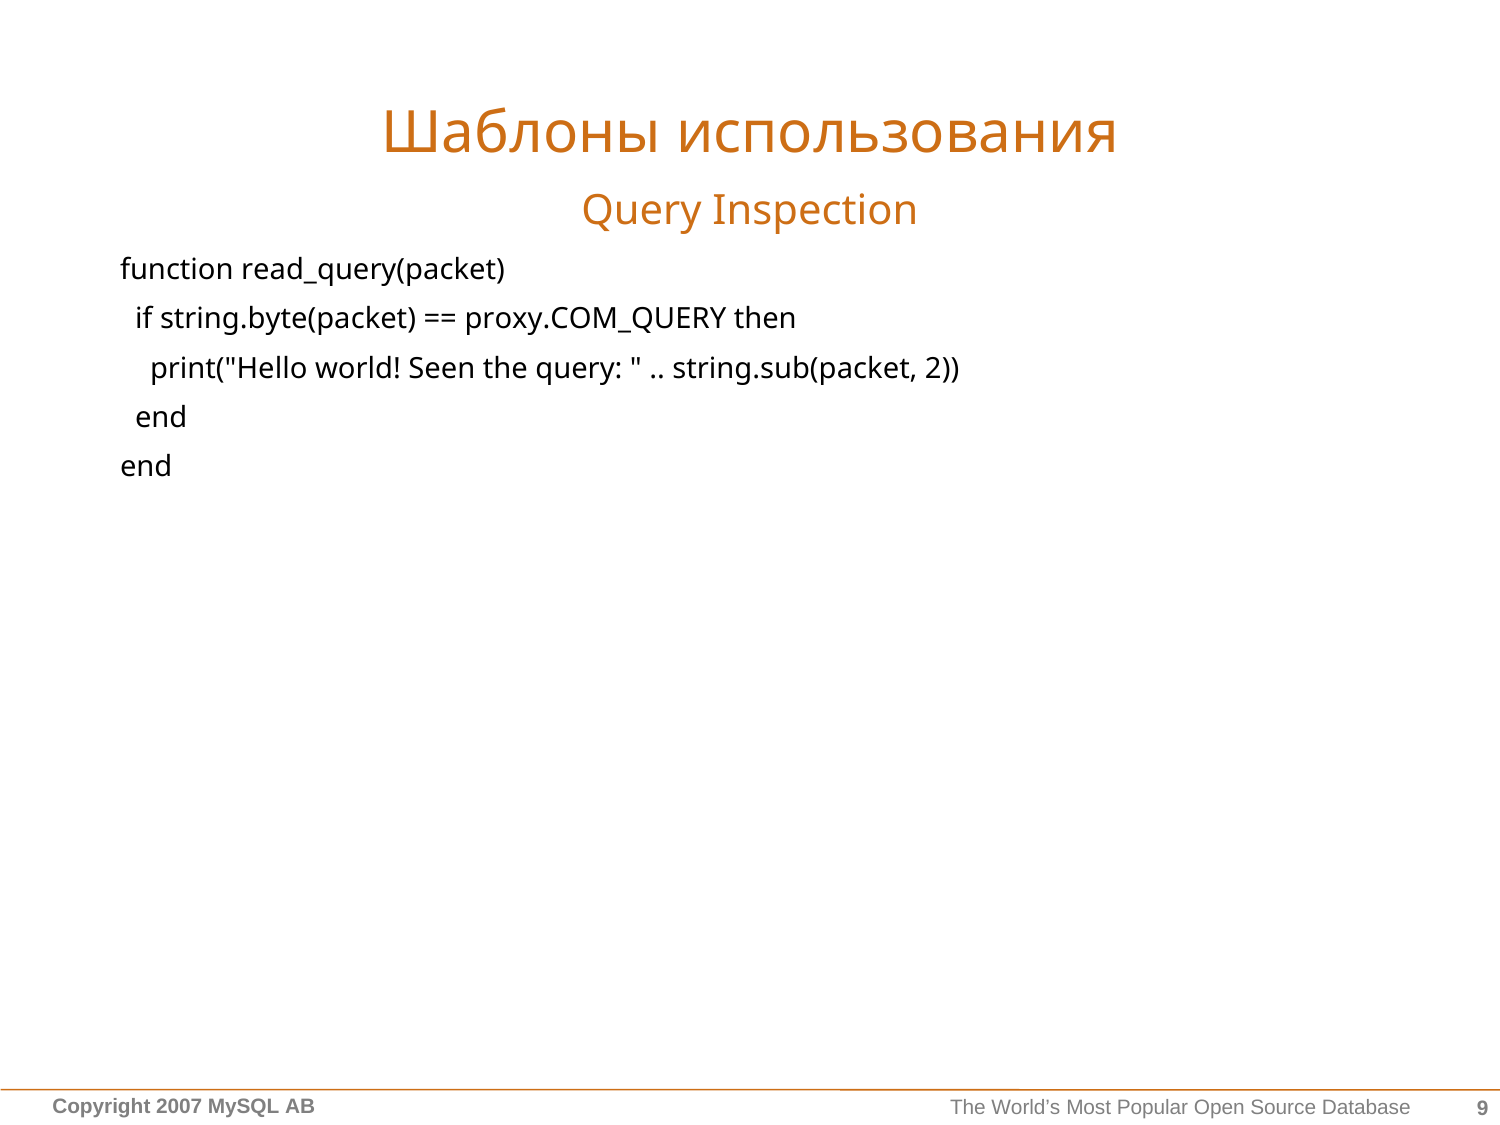

# Шаблоны использования Query Inspection
 function read_query(packet)
 if string.byte(packet) == proxy.COM_QUERY then
 print("Hello world! Seen the query: " .. string.sub(packet, 2))
 end
 end